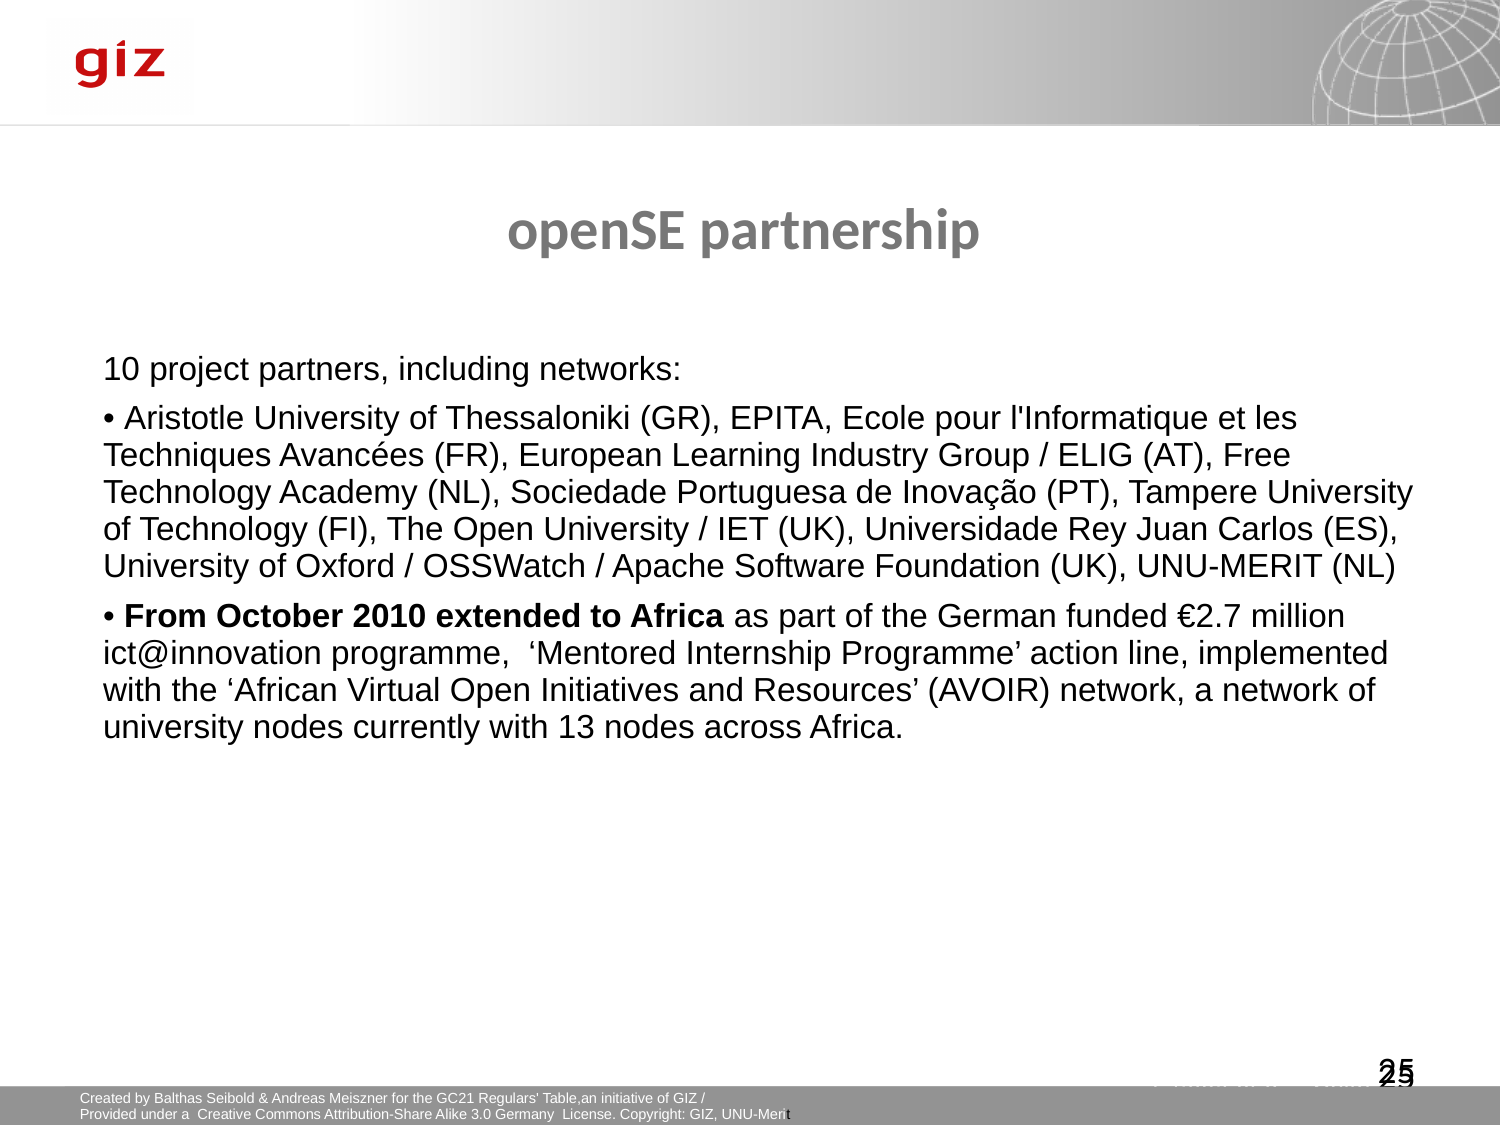

openSE partnership
10 project partners, including networks:
• Aristotle University of Thessaloniki (GR), EPITA, Ecole pour l'Informatique et les Techniques Avancées (FR), European Learning Industry Group / ELIG (AT), Free Technology Academy (NL), Sociedade Portuguesa de Inovação (PT), Tampere University of Technology (FI), The Open University / IET (UK), Universidade Rey Juan Carlos (ES), University of Oxford / OSSWatch / Apache Software Foundation (UK), UNU-MERIT (NL)
• From October 2010 extended to Africa as part of the German funded €2.7 million ict@innovation programme, ‘Mentored Internship Programme’ action line, implemented with the ‘African Virtual Open Initiatives and Resources’ (AVOIR) network, a network of university nodes currently with 13 nodes across Africa.